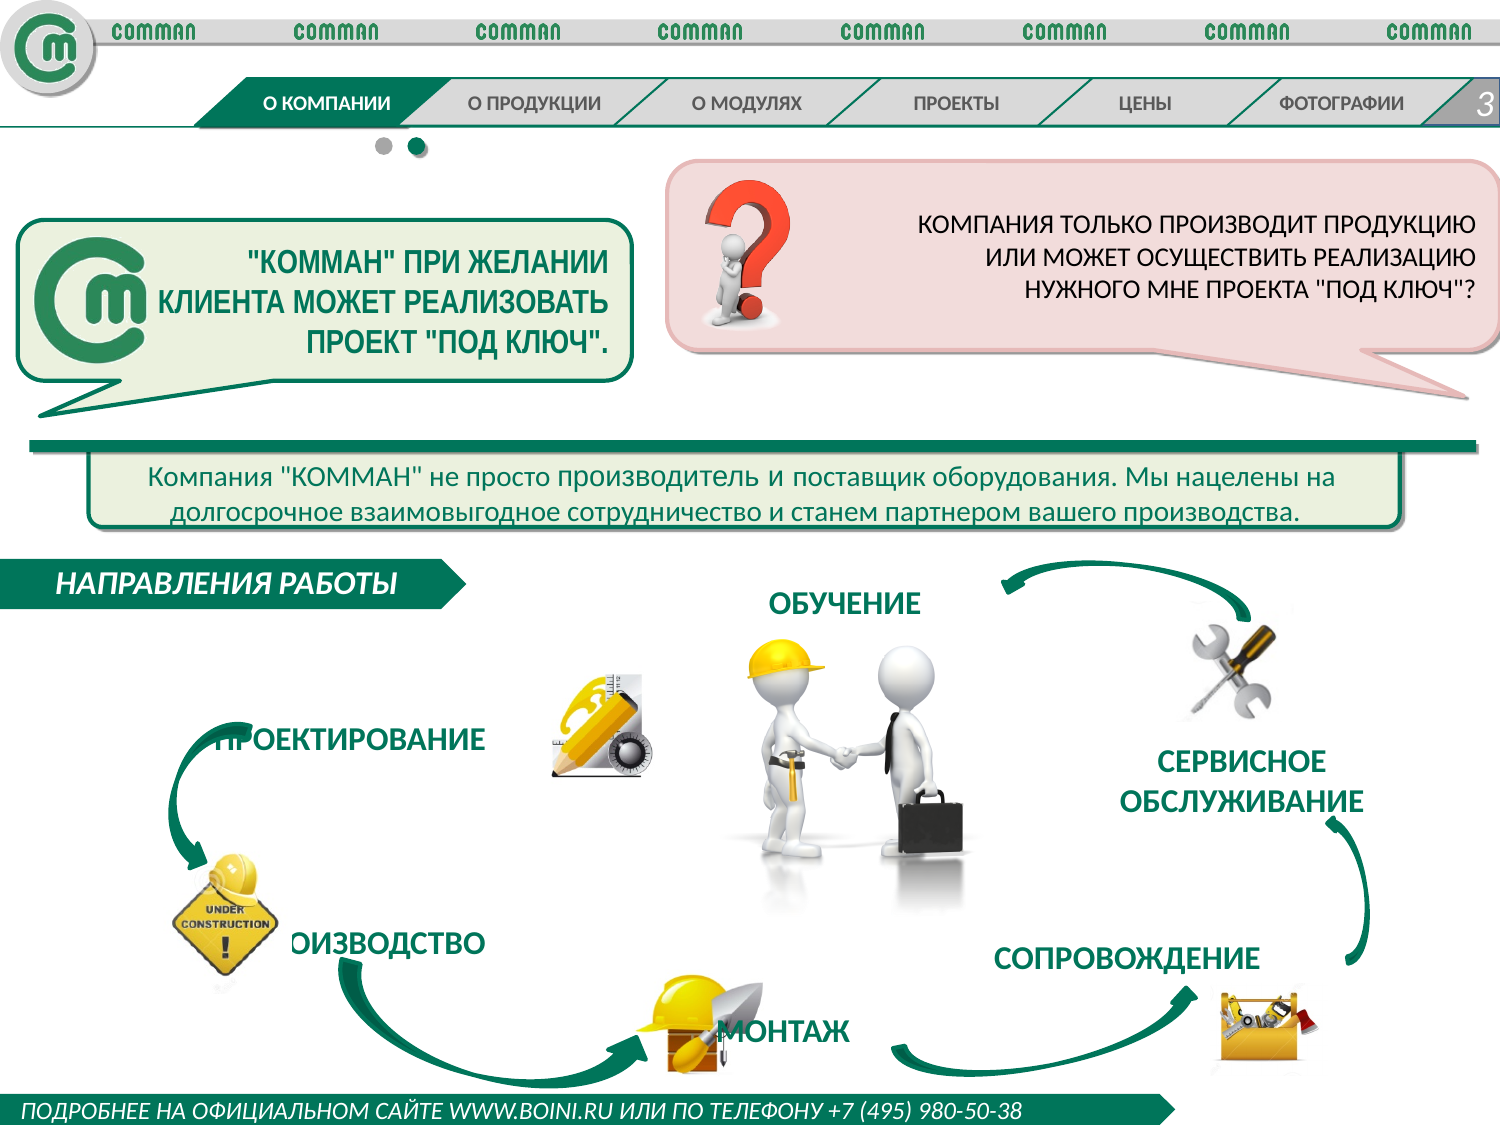

О КОМПАНИИ
 О ПРОДУКЦИИ
 О МОДУЛЯХ
ПРОЕКТЫ
ЦЕНЫ
ФОТОГРАФИИ
 КОМПАНИЯ ТОЛЬКО ПРОИЗВОДИТ ПРОДУКЦИЮ
ИЛИ МОЖЕТ ОСУЩЕСТВИТЬ РЕАЛИЗАЦИЮ
НУЖНОГО МНЕ ПРОЕКТА "ПОД КЛЮЧ"?
 "КОММАН" ПРИ ЖЕЛАНИИ КЛИЕНТА МОЖЕТ РЕАЛИЗОВАТЬ ПРОЕКТ "ПОД КЛЮЧ".
 Компания "КОММАН" не просто производитель и поставщик оборудования. Мы нацелены на долгосрочное взаимовыгодное сотрудничество и станем партнером вашего производства.
НАПРАВЛЕНИЯ РАБОТЫ
ОБУЧЕНИЕ
ПРОЕКТИРОВАНИЕ
СЕРВИСНОЕ
ОБСЛУЖИВАНИЕ
ПРОИЗВОДСТВО
СОПРОВОЖДЕНИЕ
МОНТАЖ
 ПОДРОБНЕЕ НА ОФИЦИАЛЬНОМ САЙТЕ WWW.BOINI.RU ИЛИ ПО ТЕЛЕФОНУ +7 (495) 980-50-38